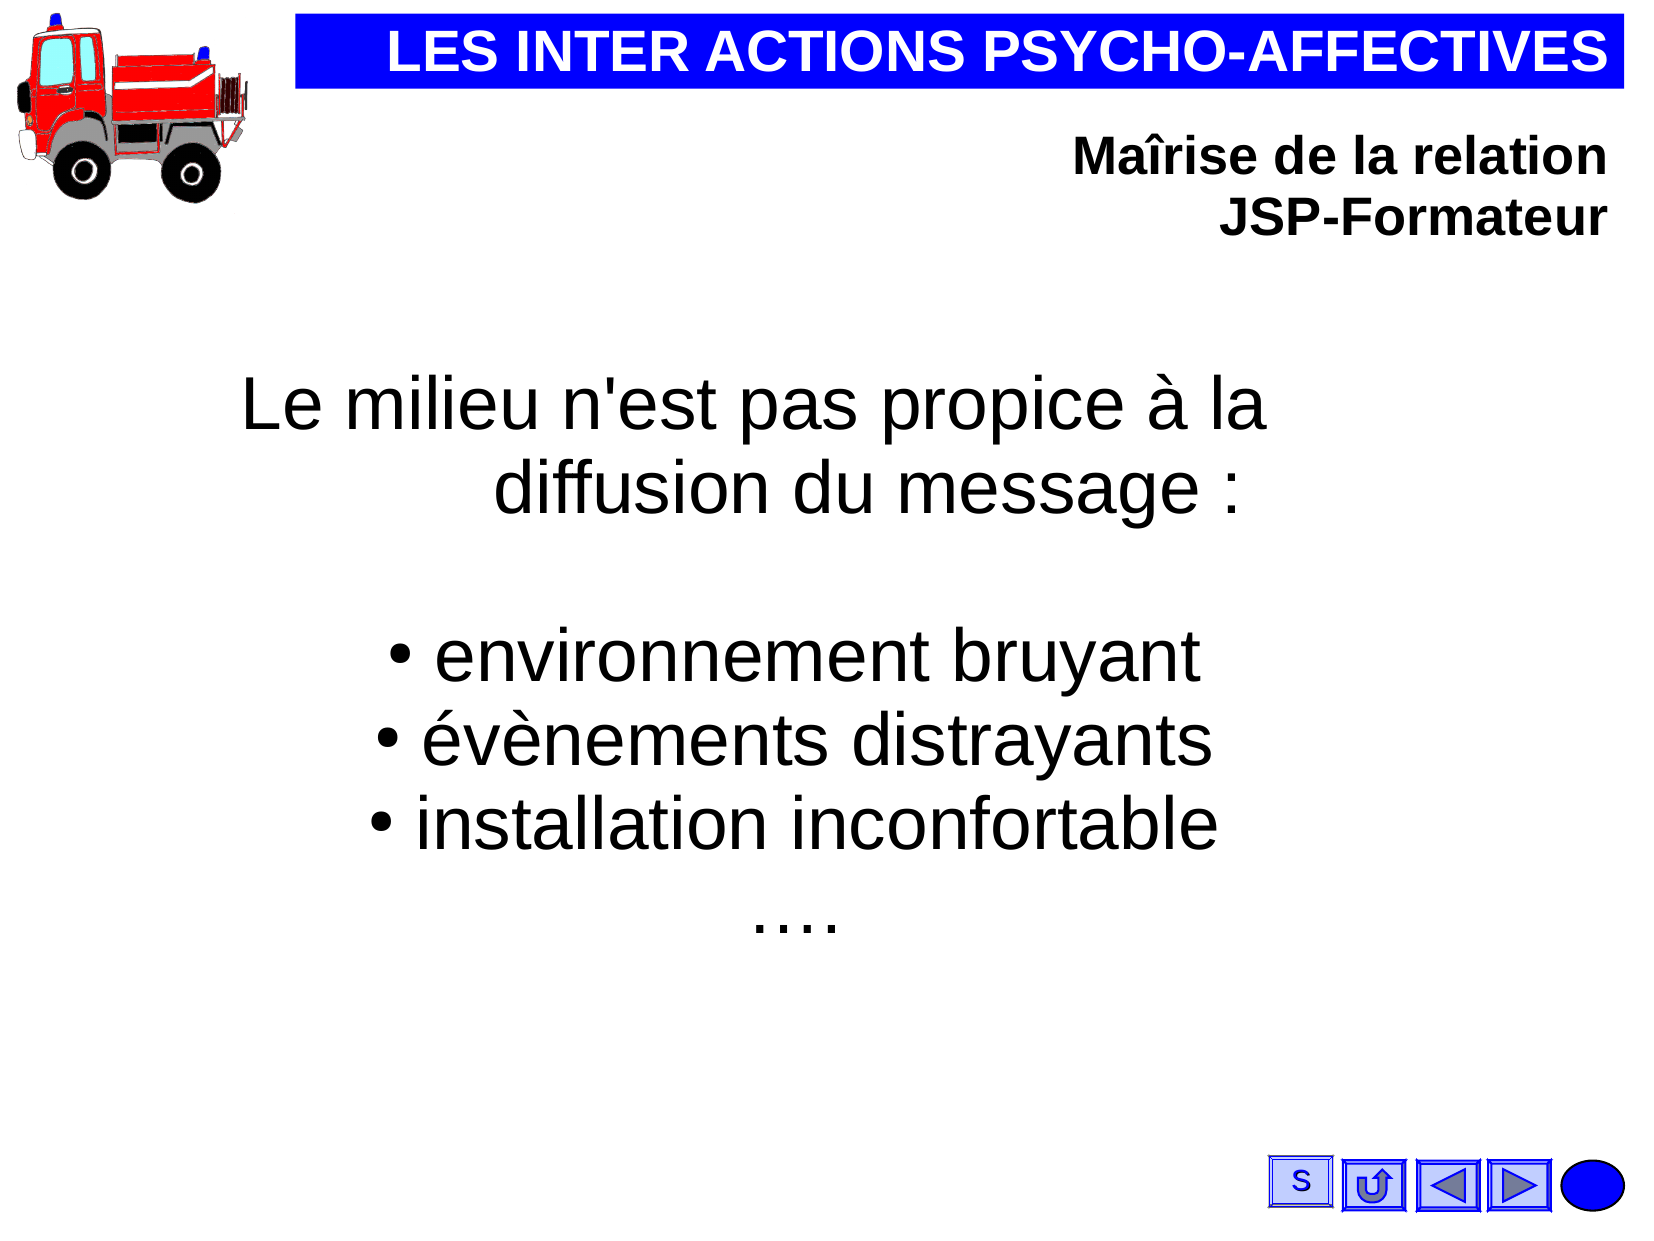

LES INTER ACTIONS PSYCHO-AFFECTIVES
Maîrise de la relation
JSP-Formateur
Le milieu n'est pas propice à la 			diffusion du message :
 environnement bruyant
 évènements distrayants
 installation inconfortable
….